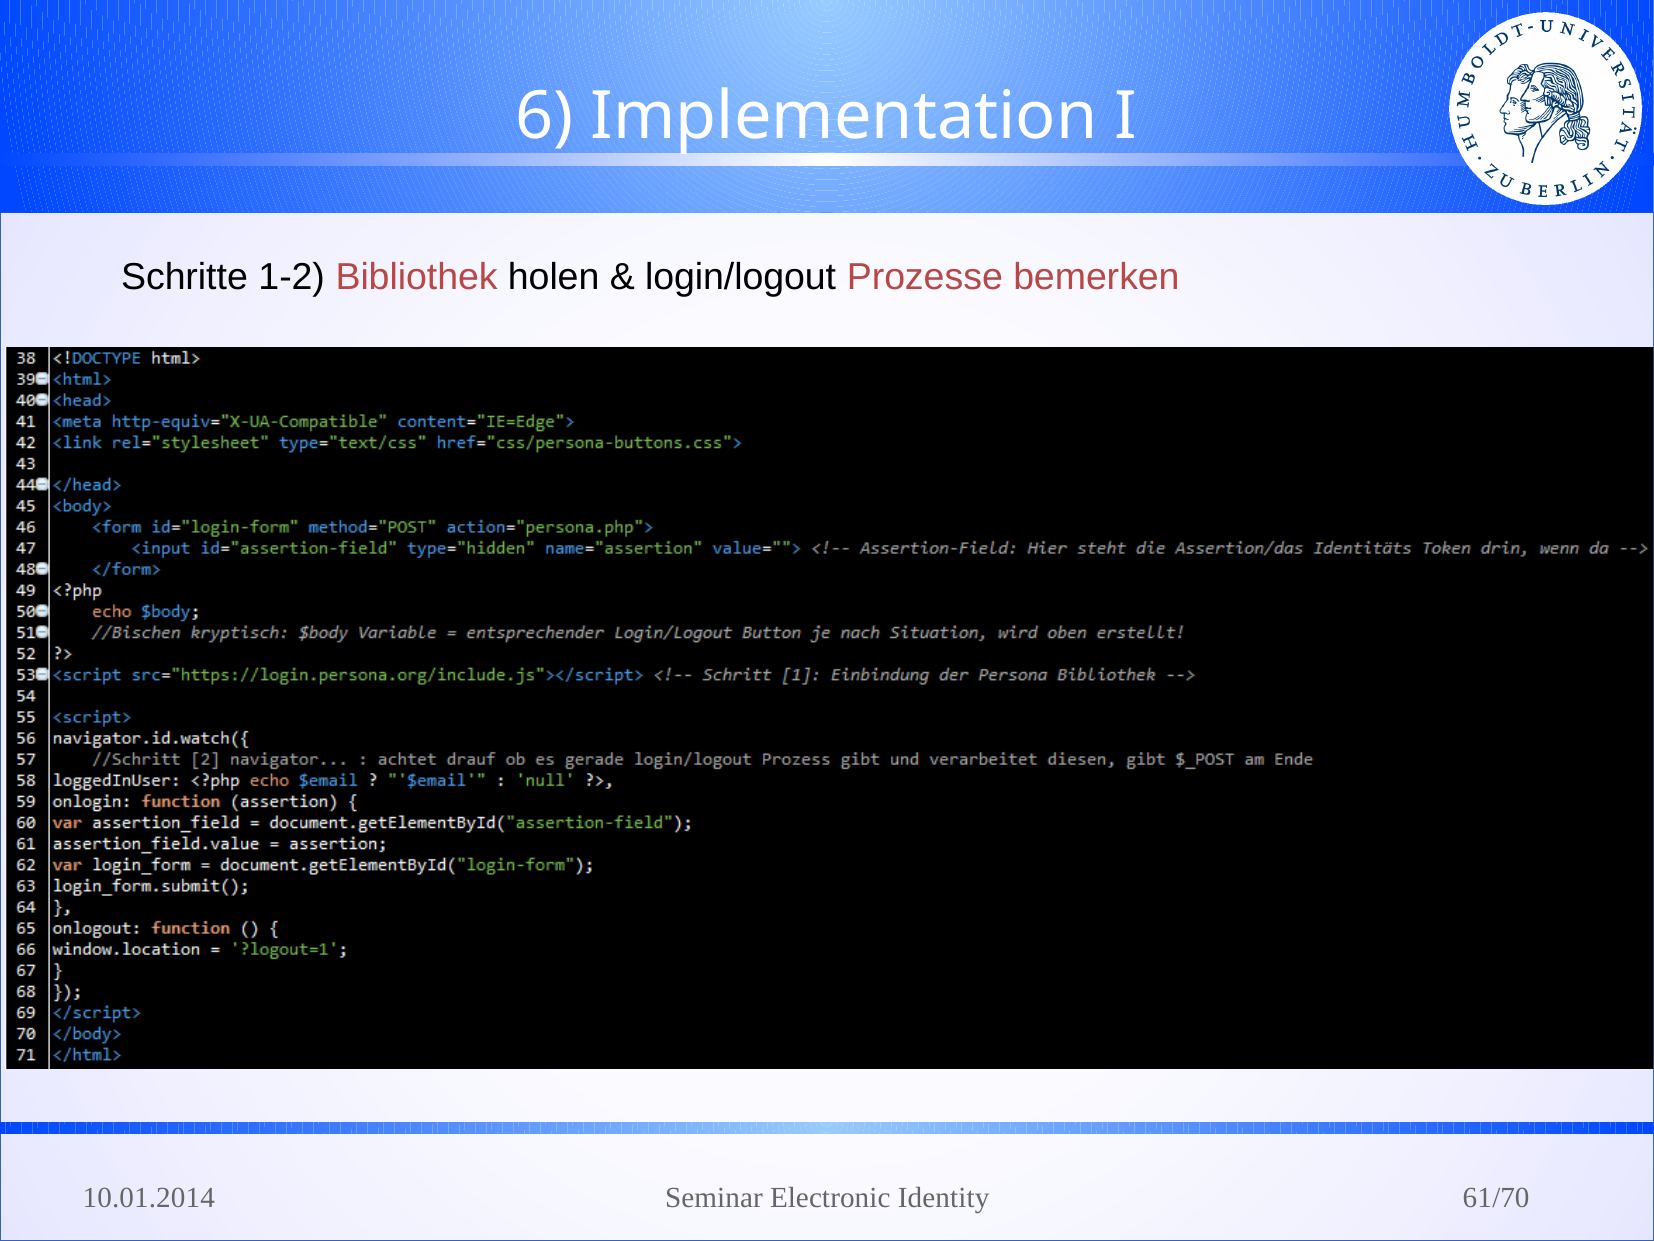

# 6) Implementation I
Schritte 1-2) Bibliothek holen & login/logout Prozesse bemerken
10.01.2014
Seminar Electronic Identity